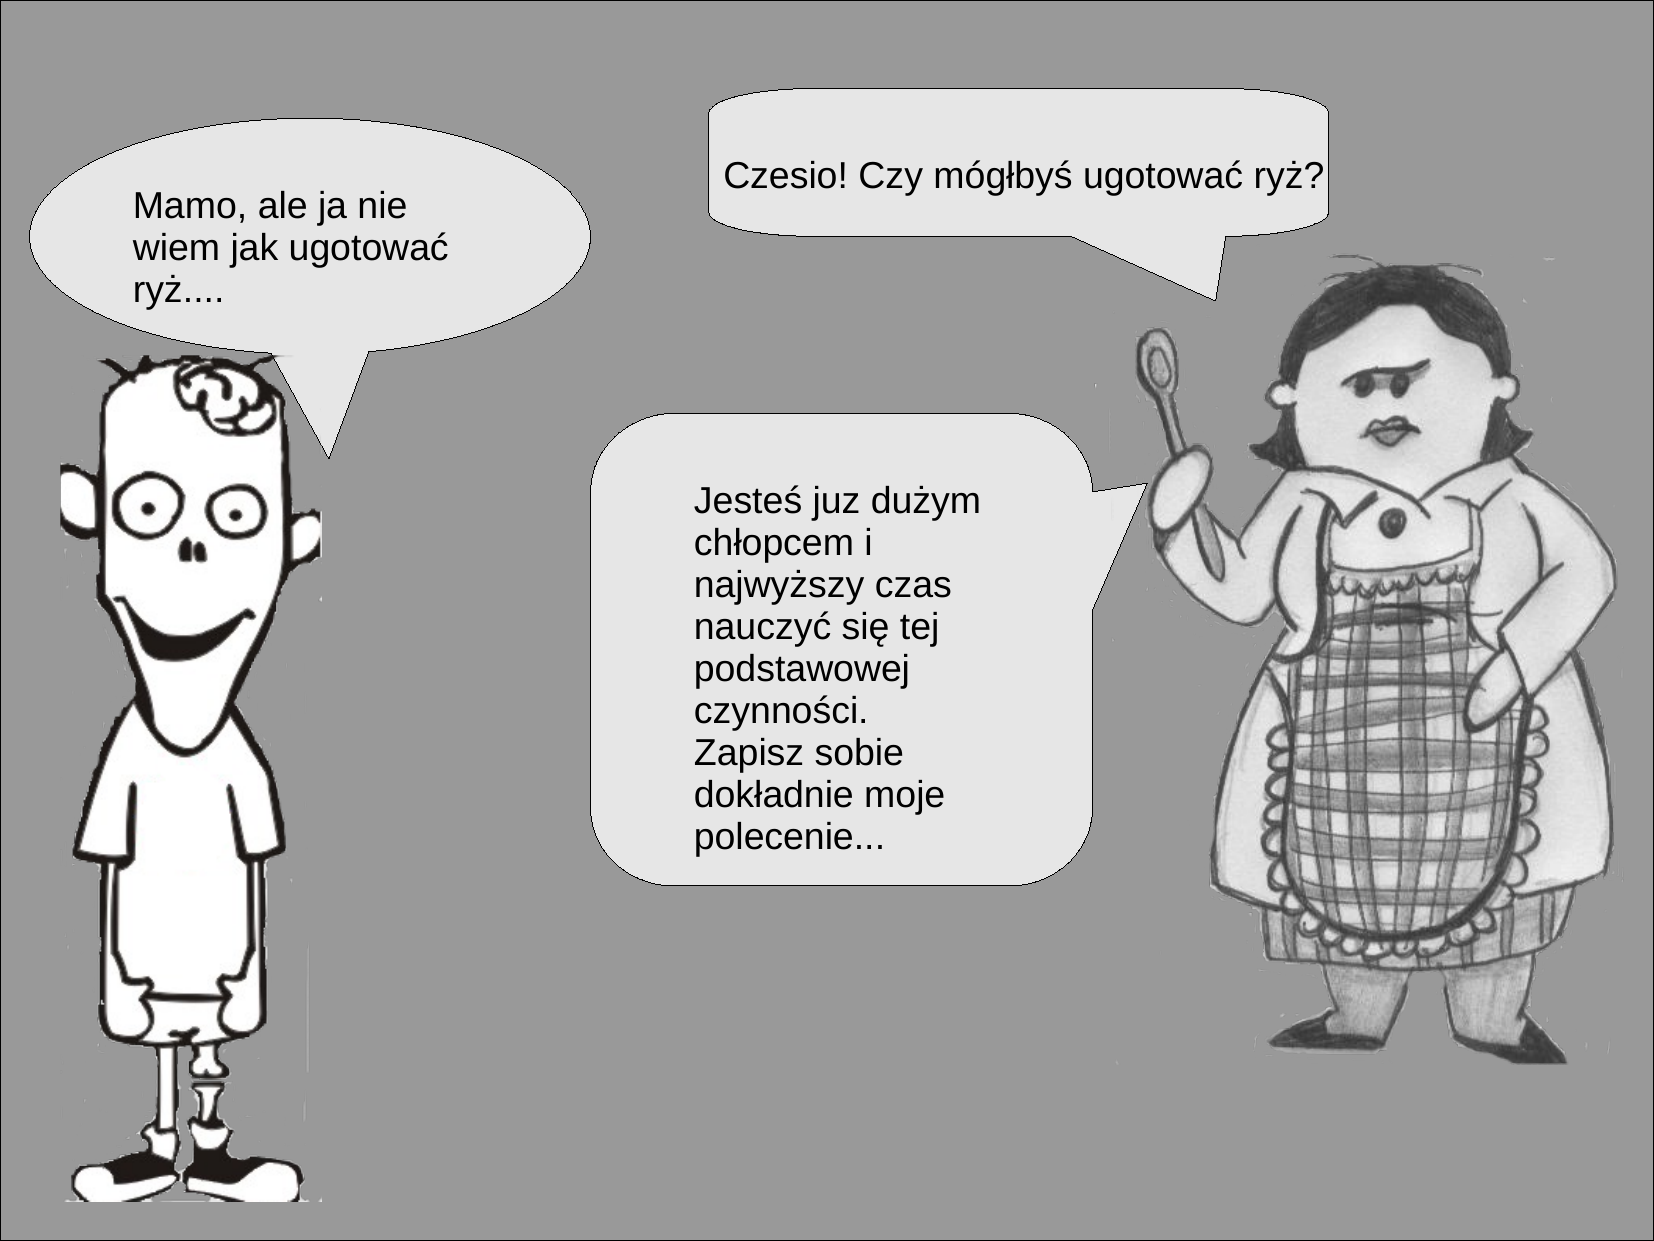

Czesio! Czy mógłbyś ugotować ryż?
Mamo, ale ja nie wiem jak ugotować ryż....
Jesteś juz dużym chłopcem i najwyższy czas nauczyć się tej podstawowej czynności. Zapisz sobie dokładnie moje polecenie...